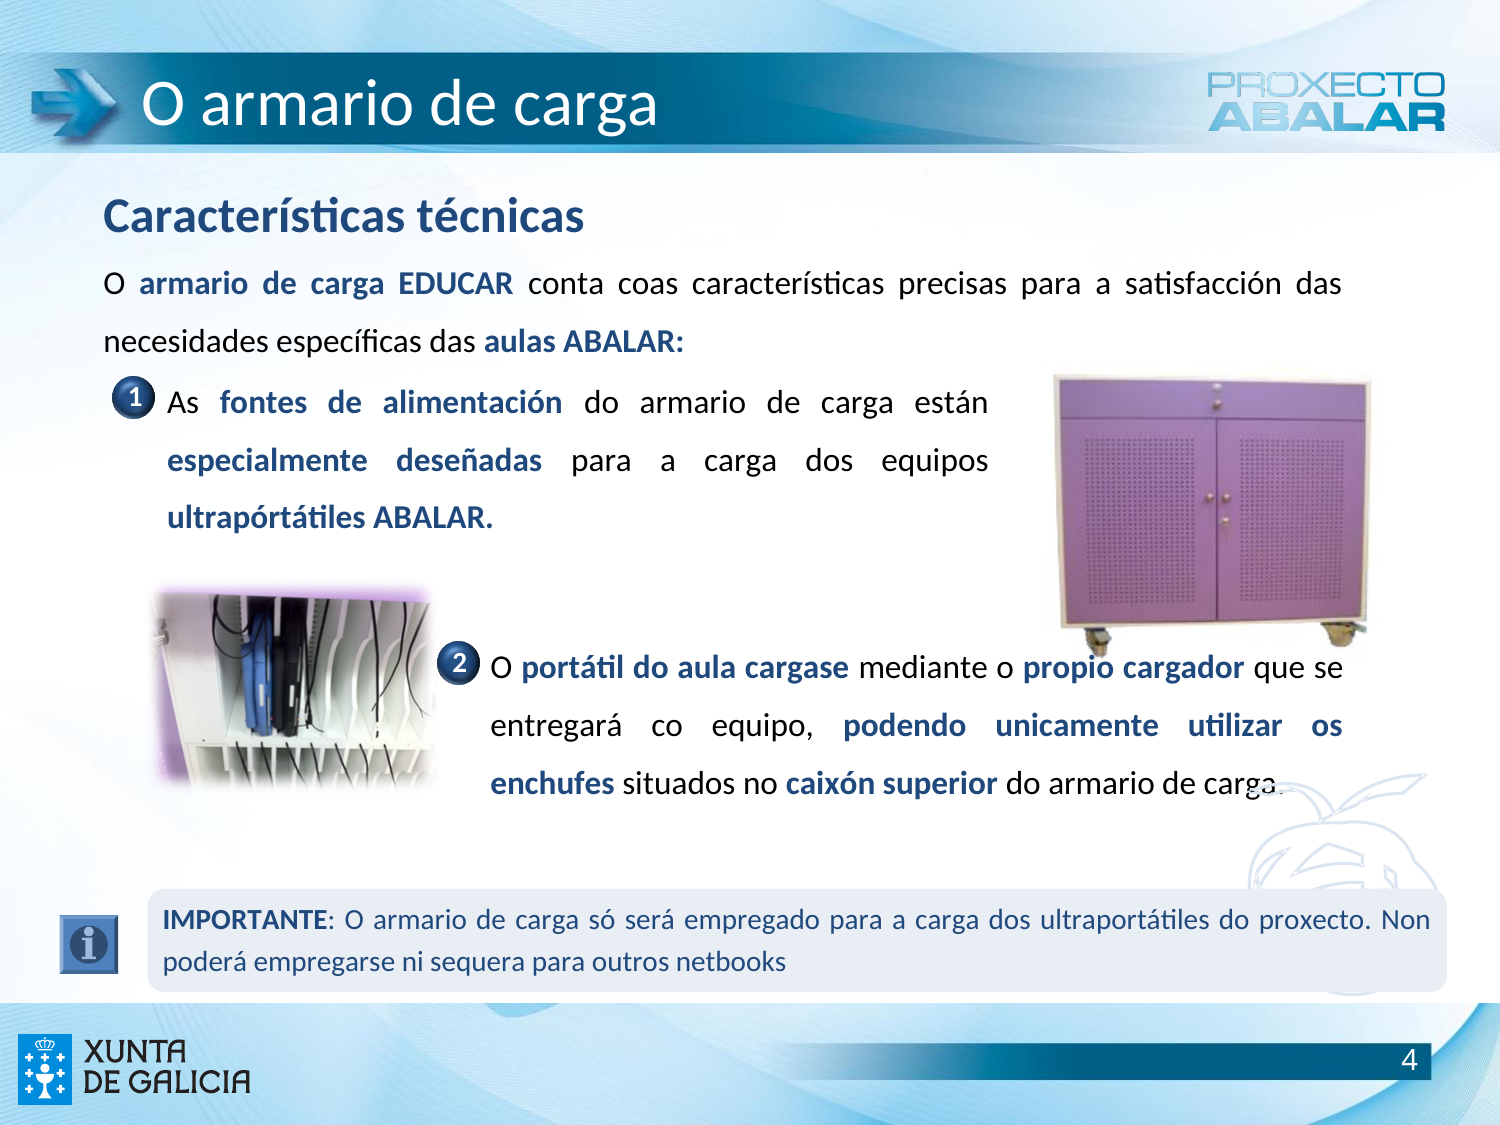

O armario de carga
Características técnicas
O armario de carga EDUCAR conta coas características precisas para a satisfacción das necesidades específicas das aulas ABALAR:
As fontes de alimentación do armario de carga están especialmente deseñadas para a carga dos equipos ultrapórtátiles ABALAR.
1
O portátil do aula cargase mediante o propio cargador que se entregará co equipo, podendo unicamente utilizar os enchufes situados no caixón superior do armario de carga.
2
IMPORTANTE: O armario de carga só será empregado para a carga dos ultraportátiles do proxecto. Non poderá empregarse ni sequera para outros netbooks